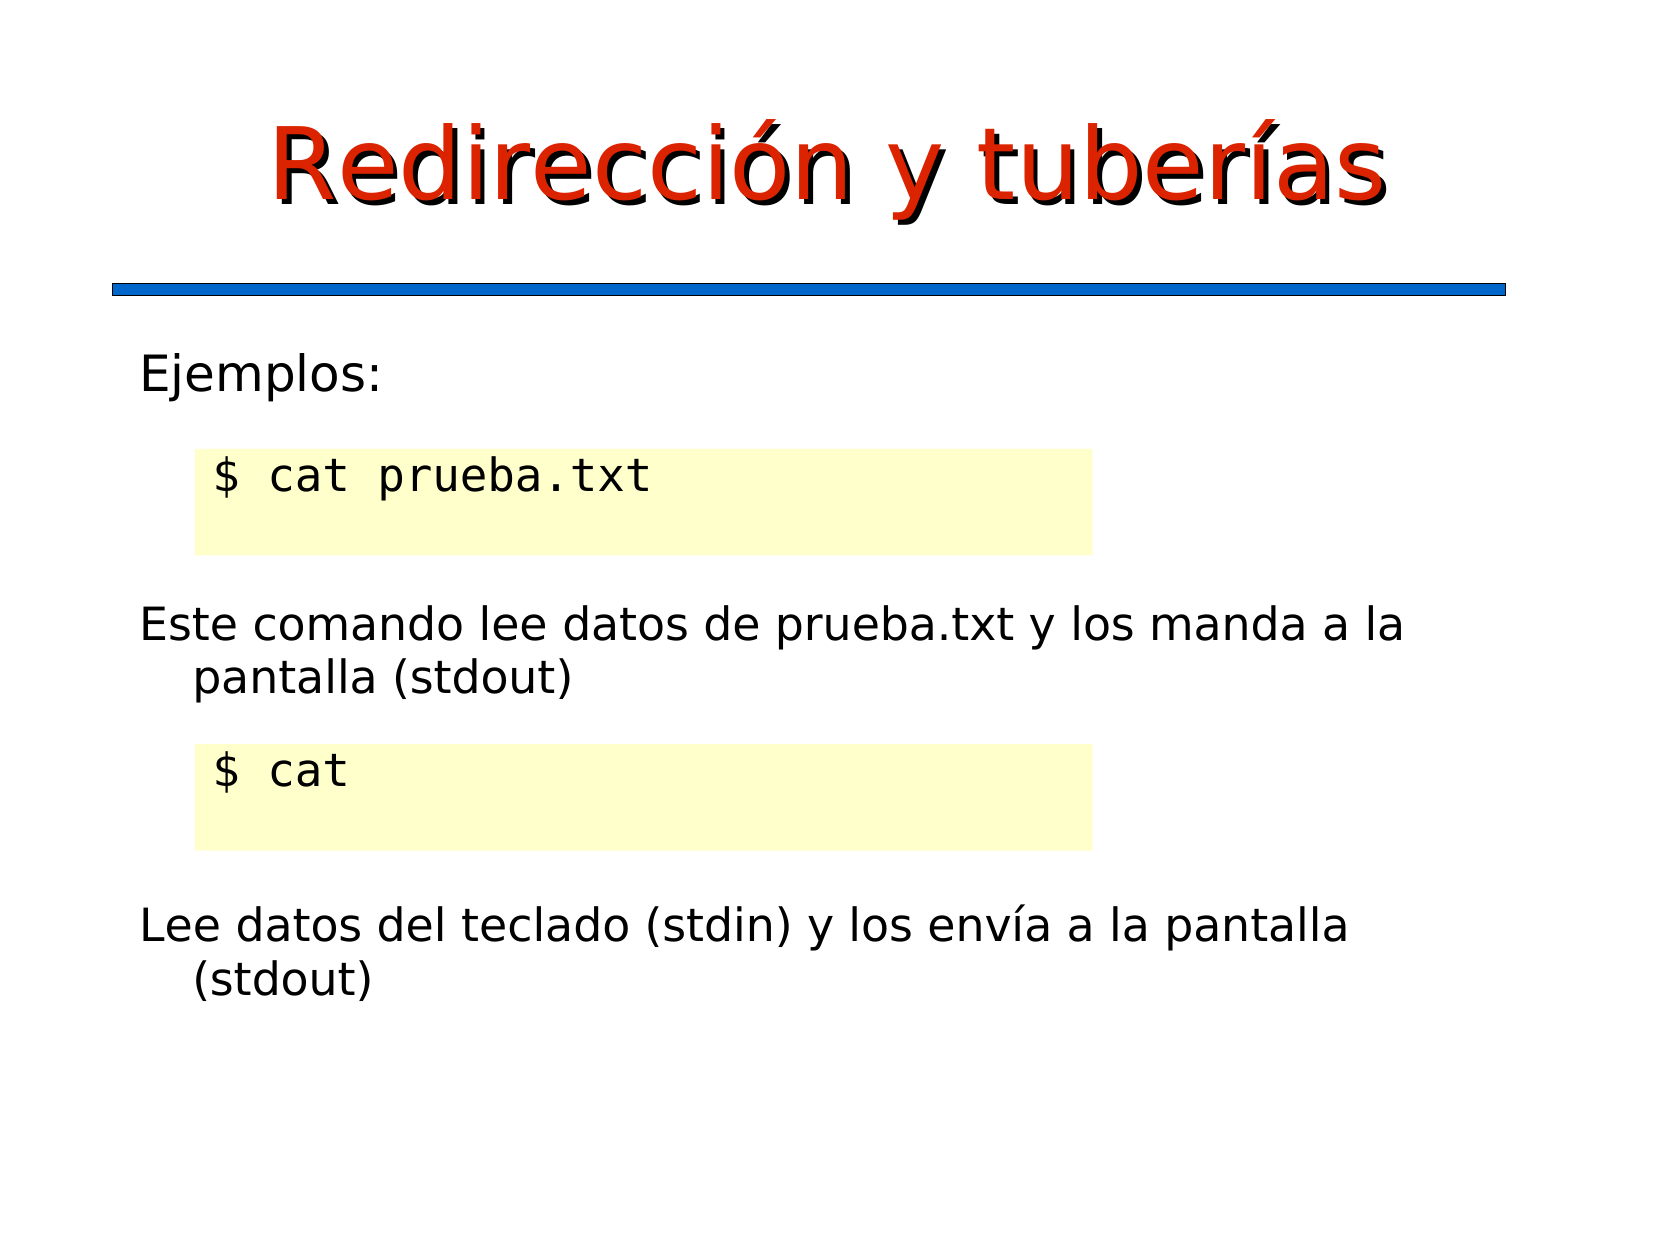

# Redirección y tuberías
Ejemplos:
Este comando lee datos de prueba.txt y los manda a la pantalla (stdout)
Lee datos del teclado (stdin) y los envía a la pantalla (stdout)
$ cat prueba.txt
$ cat